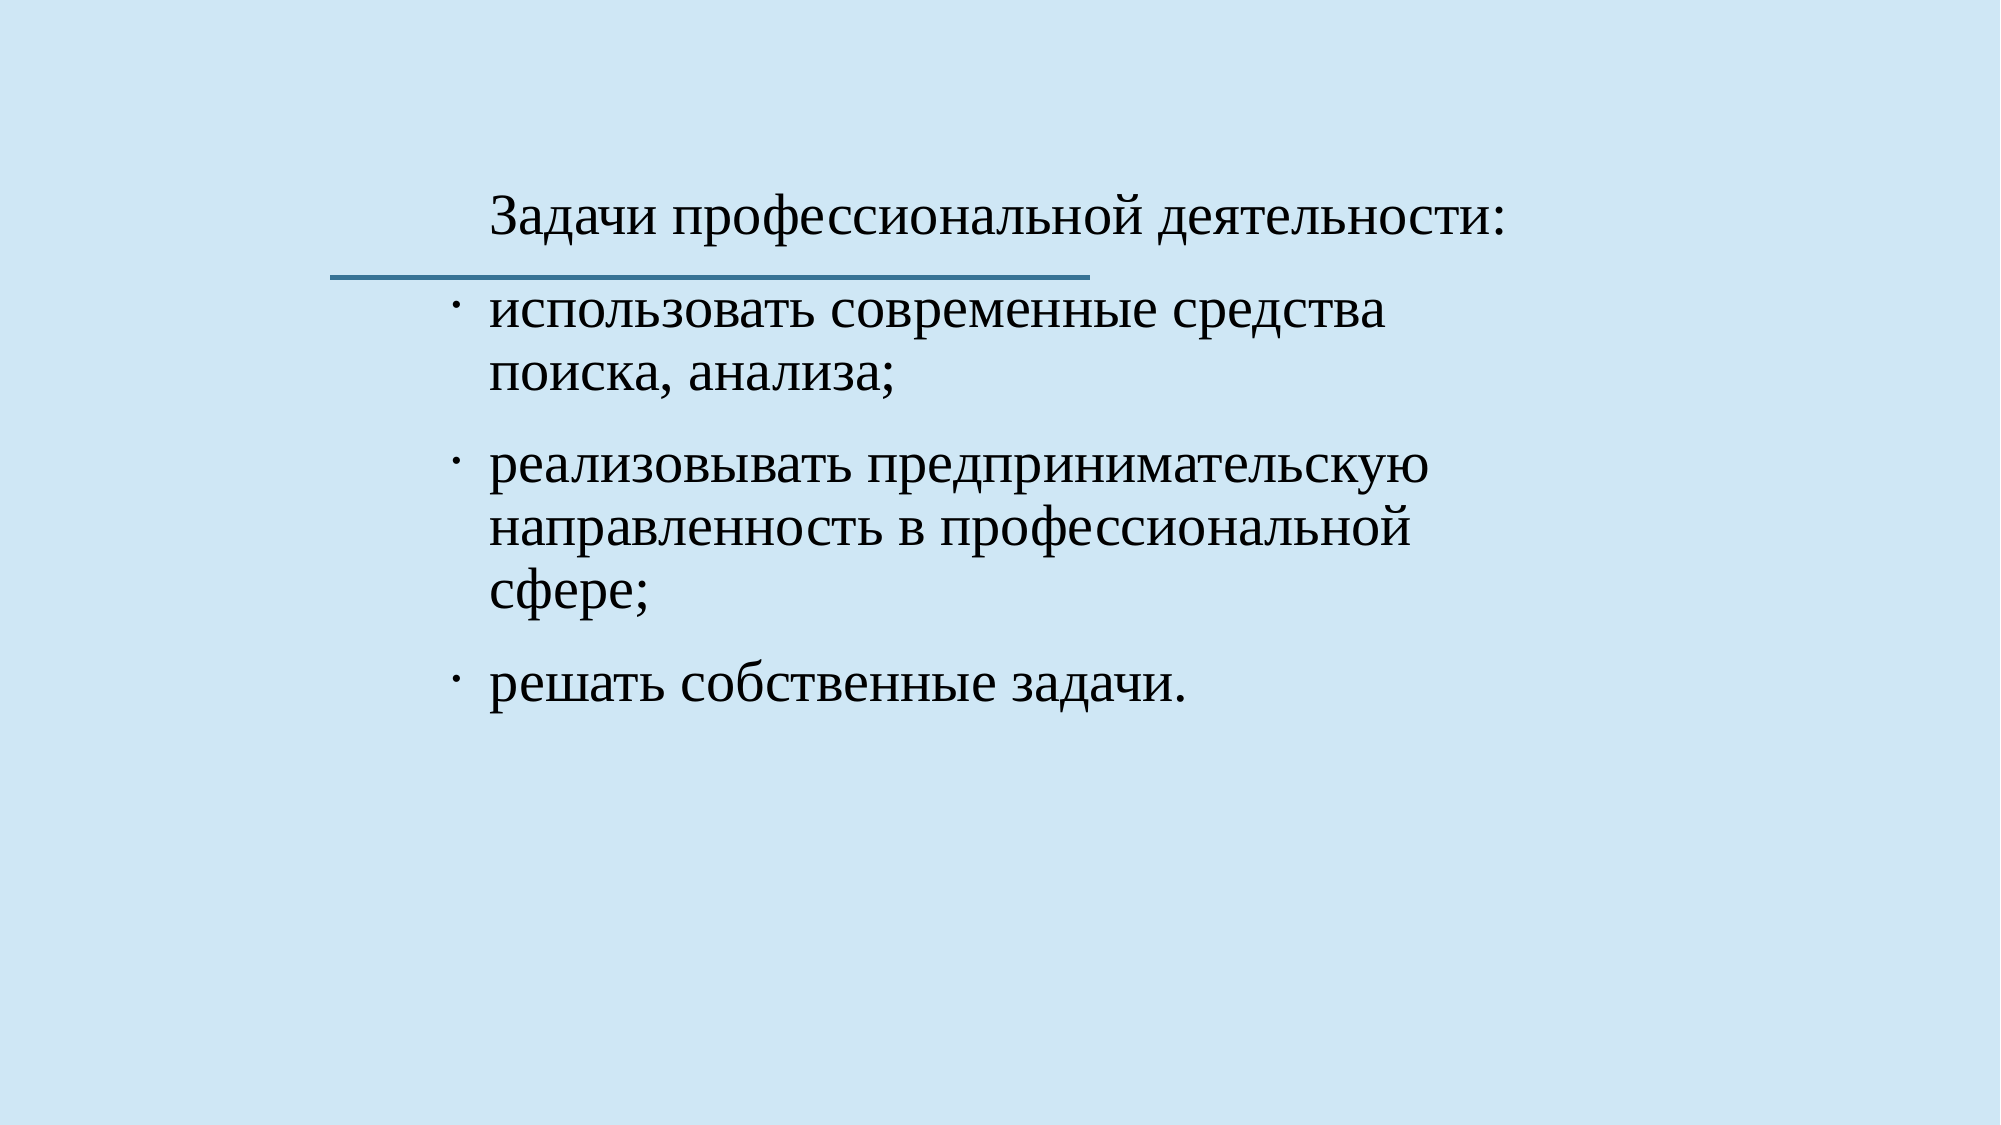

# Задачи профессиональной деятельности:
использовать современные средства поиска, анализа;
реализовывать предпринимательскую направленность в профессиональной сфере;
 решать собственные задачи.